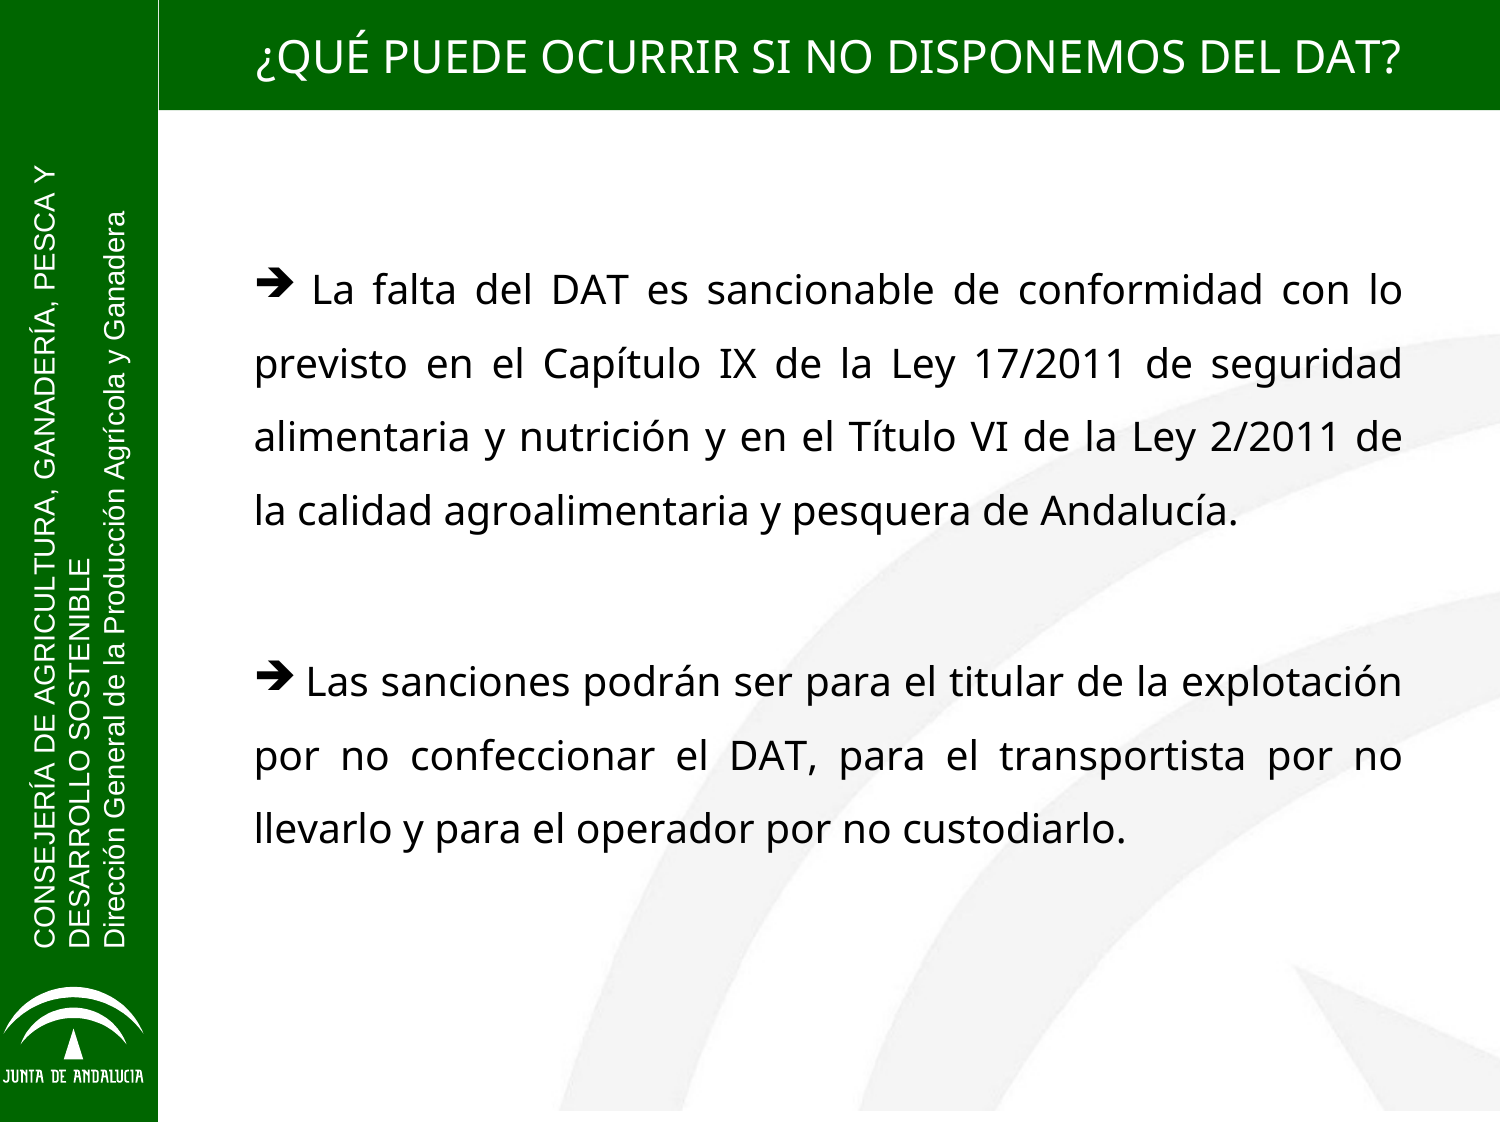

¿QUÉ PUEDE OCURRIR SI NO DISPONEMOS DEL DAT?
 La falta del DAT es sancionable de conformidad con lo previsto en el Capítulo IX de la Ley 17/2011 de seguridad alimentaria y nutrición y en el Título VI de la Ley 2/2011 de la calidad agroalimentaria y pesquera de Andalucía.
 Las sanciones podrán ser para el titular de la explotación por no confeccionar el DAT, para el transportista por no llevarlo y para el operador por no custodiarlo.